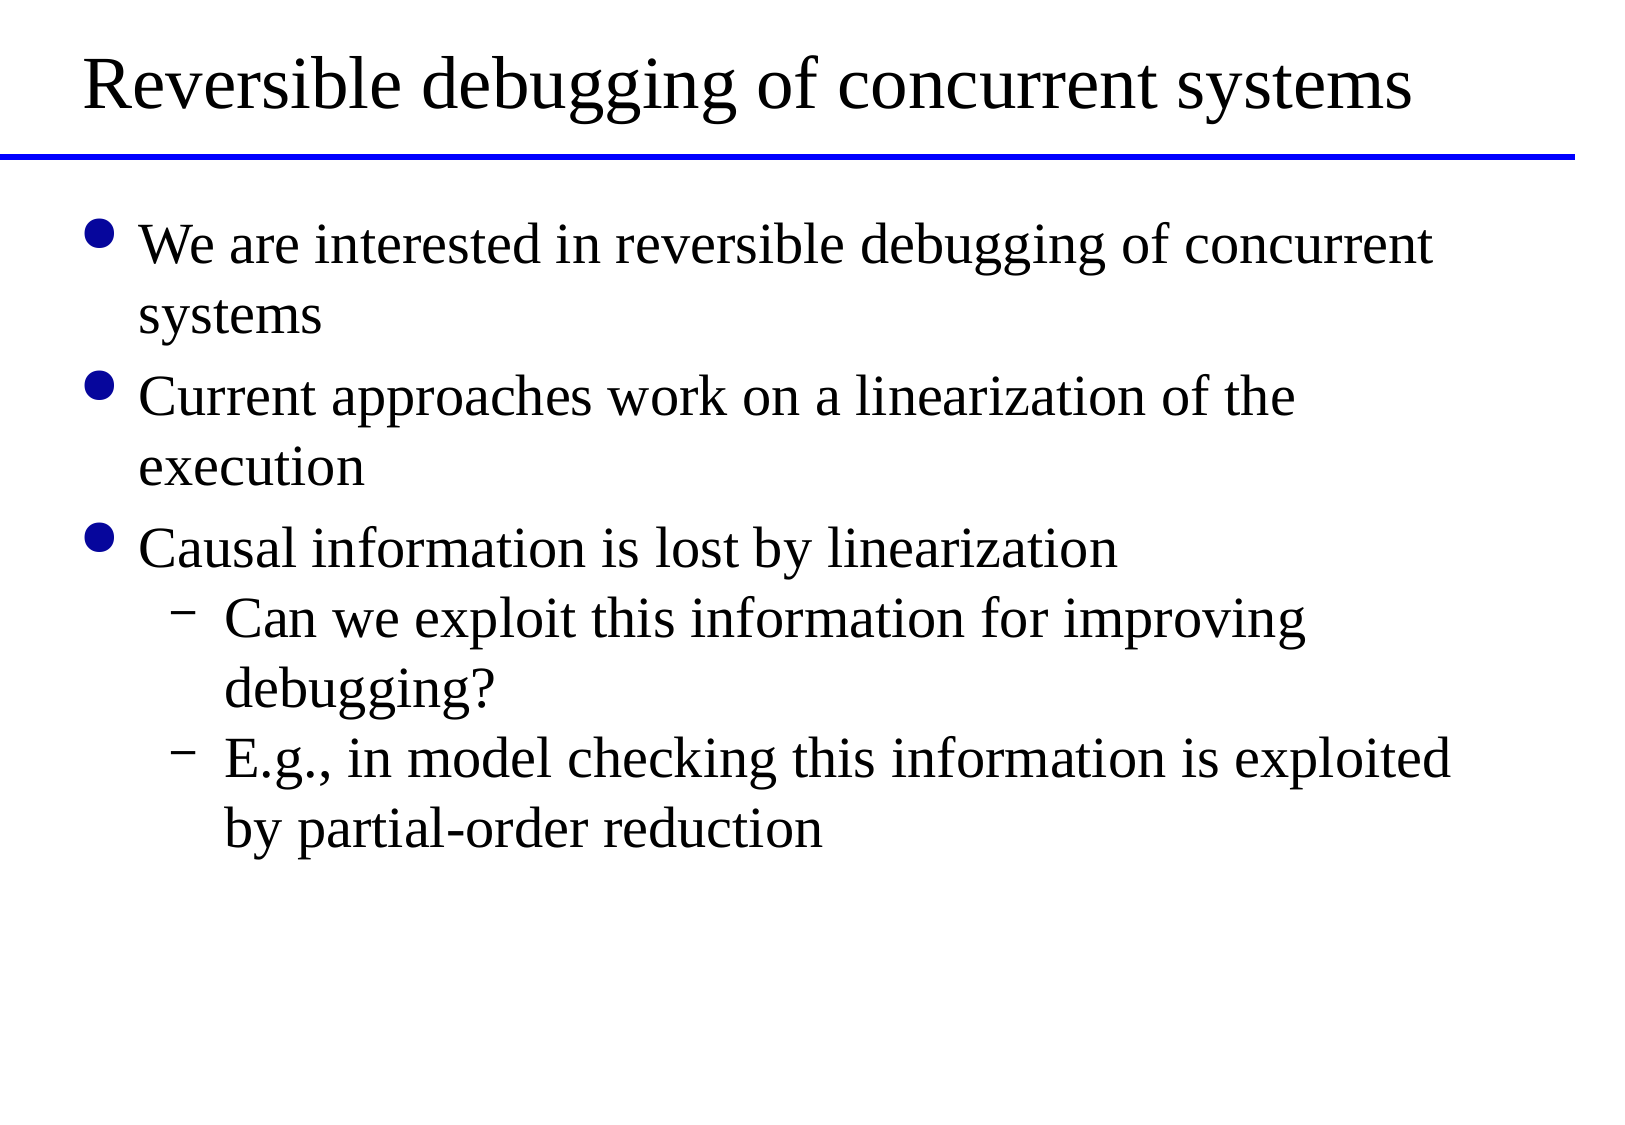

# Reversible debugging of concurrent systems
We are interested in reversible debugging of concurrent systems
Current approaches work on a linearization of the execution
Causal information is lost by linearization
Can we exploit this information for improving debugging?
E.g., in model checking this information is exploited by partial-order reduction